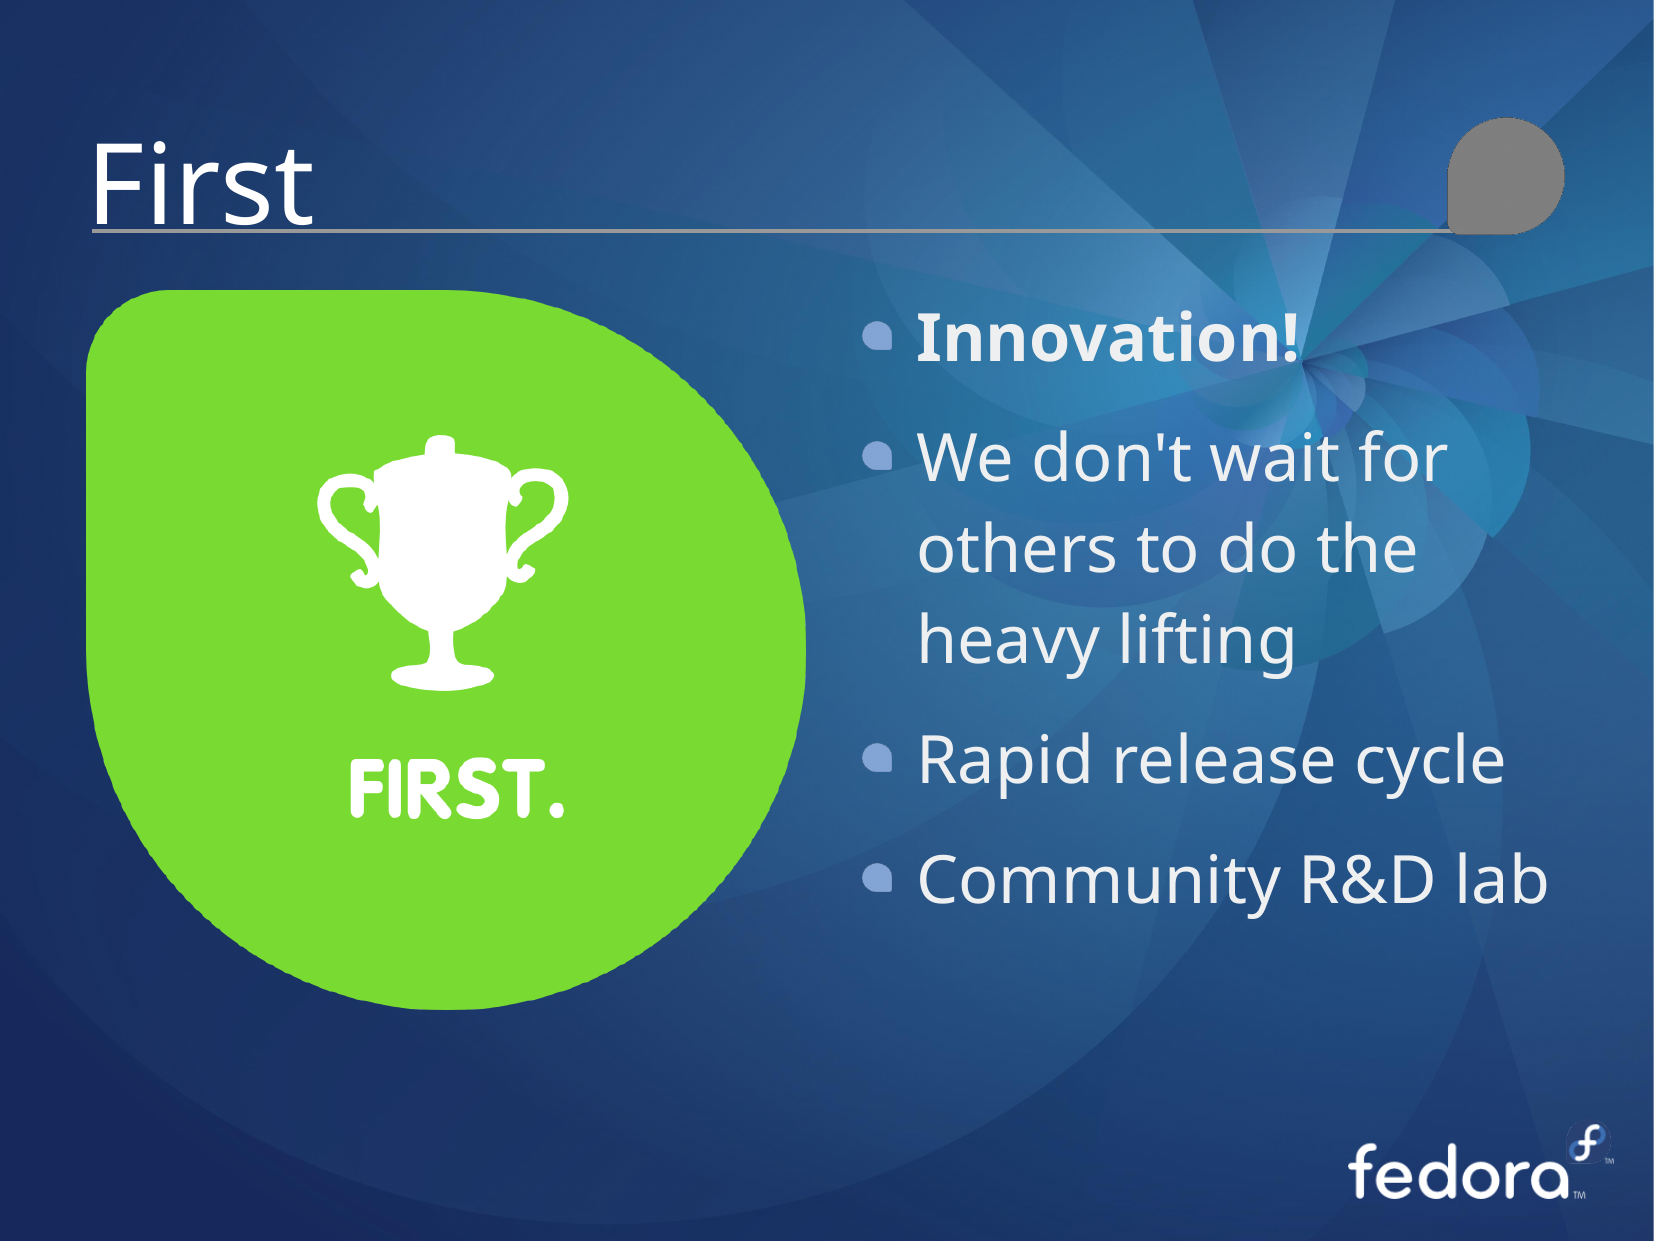

# First
Innovation!
We don't wait for others to do the heavy lifting
Rapid release cycle
Community R&D lab